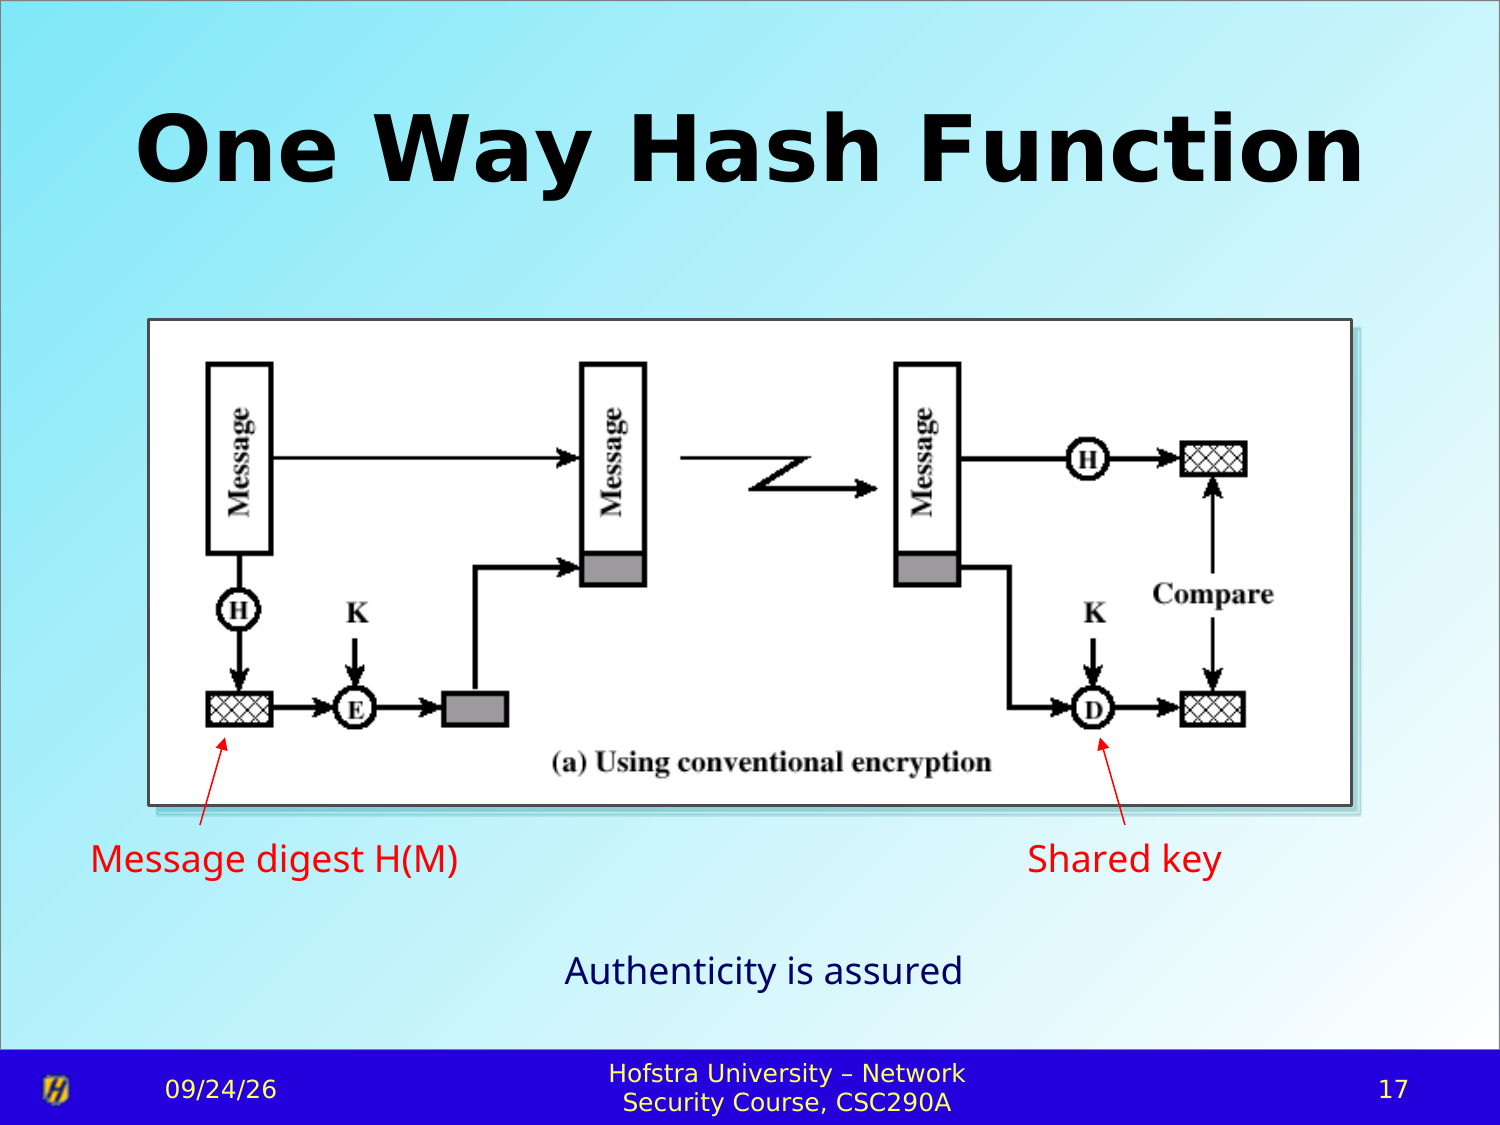

# One Way Hash Function
Message digest H(M)
Shared key
Authenticity is assured
17